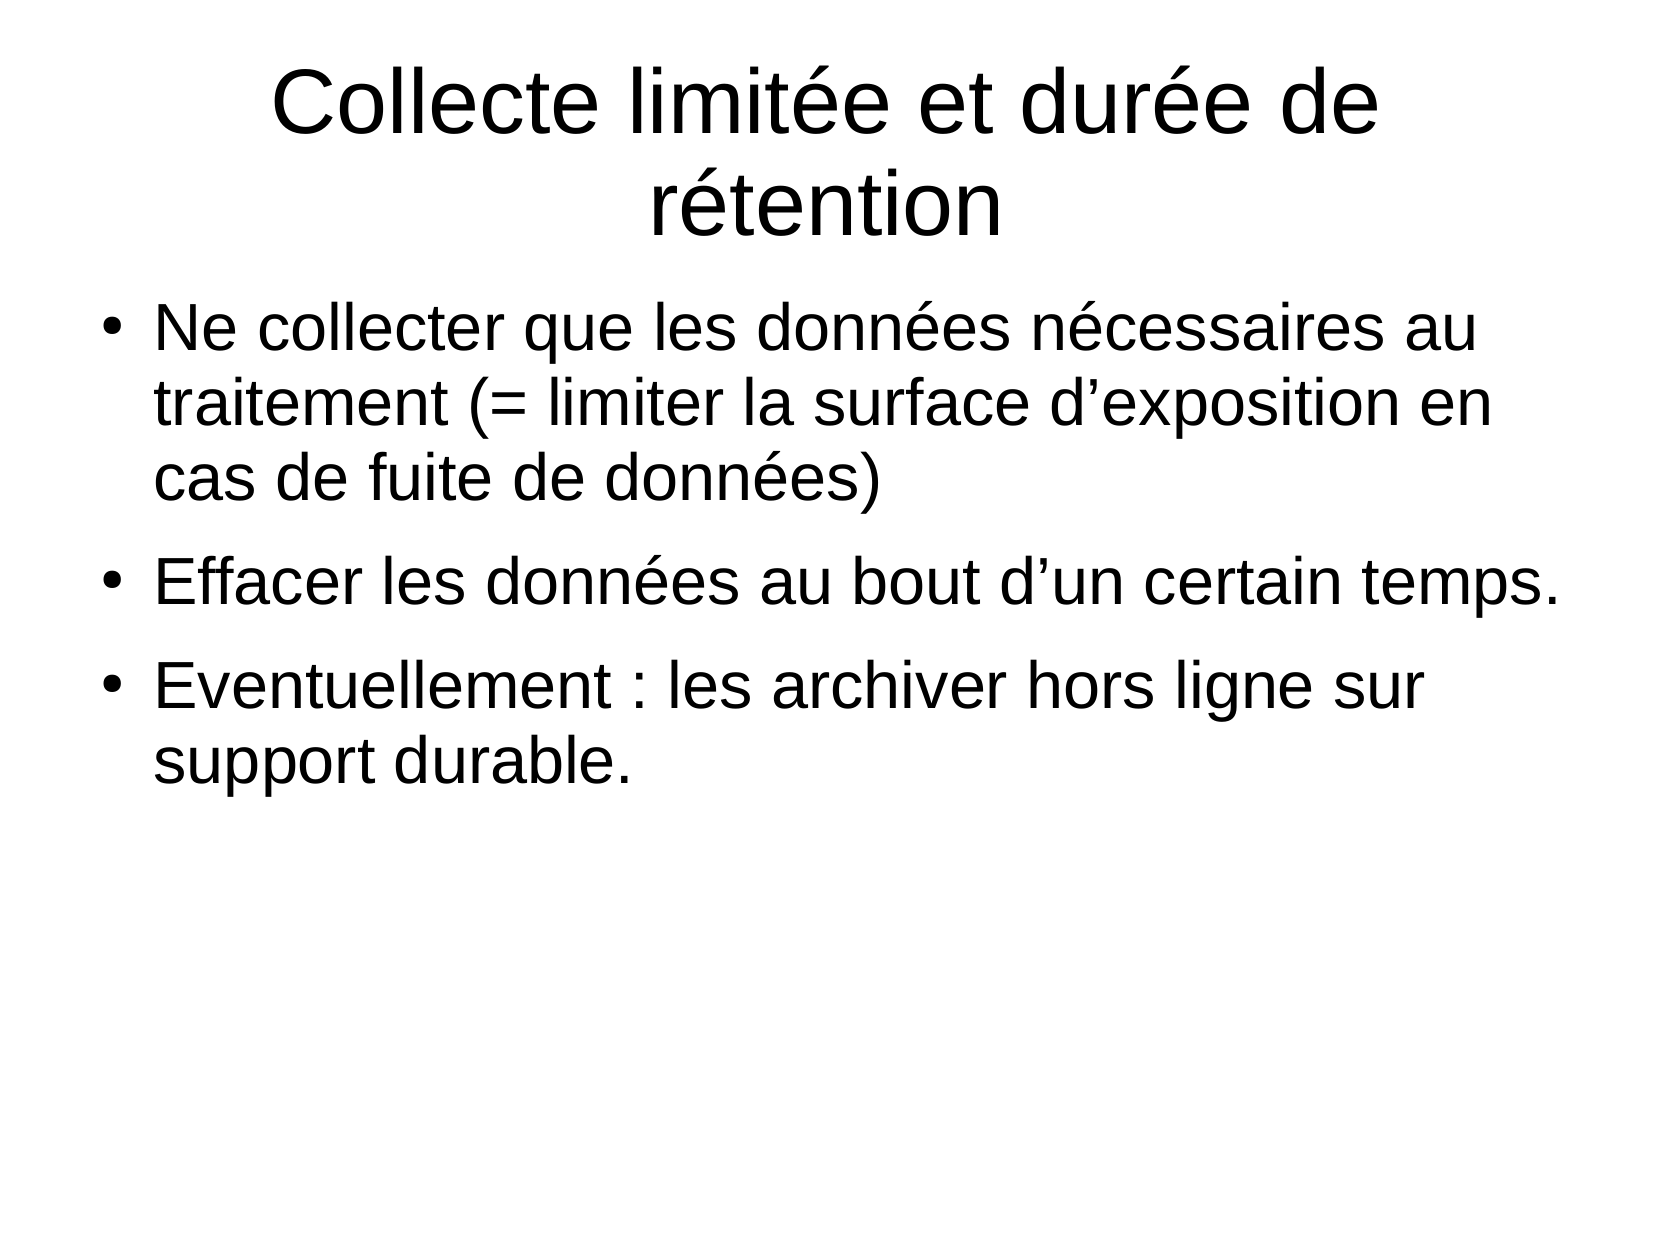

# Collecte limitée et durée de rétention
Ne collecter que les données nécessaires au traitement (= limiter la surface d’exposition en cas de fuite de données)
Effacer les données au bout d’un certain temps.
Eventuellement : les archiver hors ligne sur support durable.